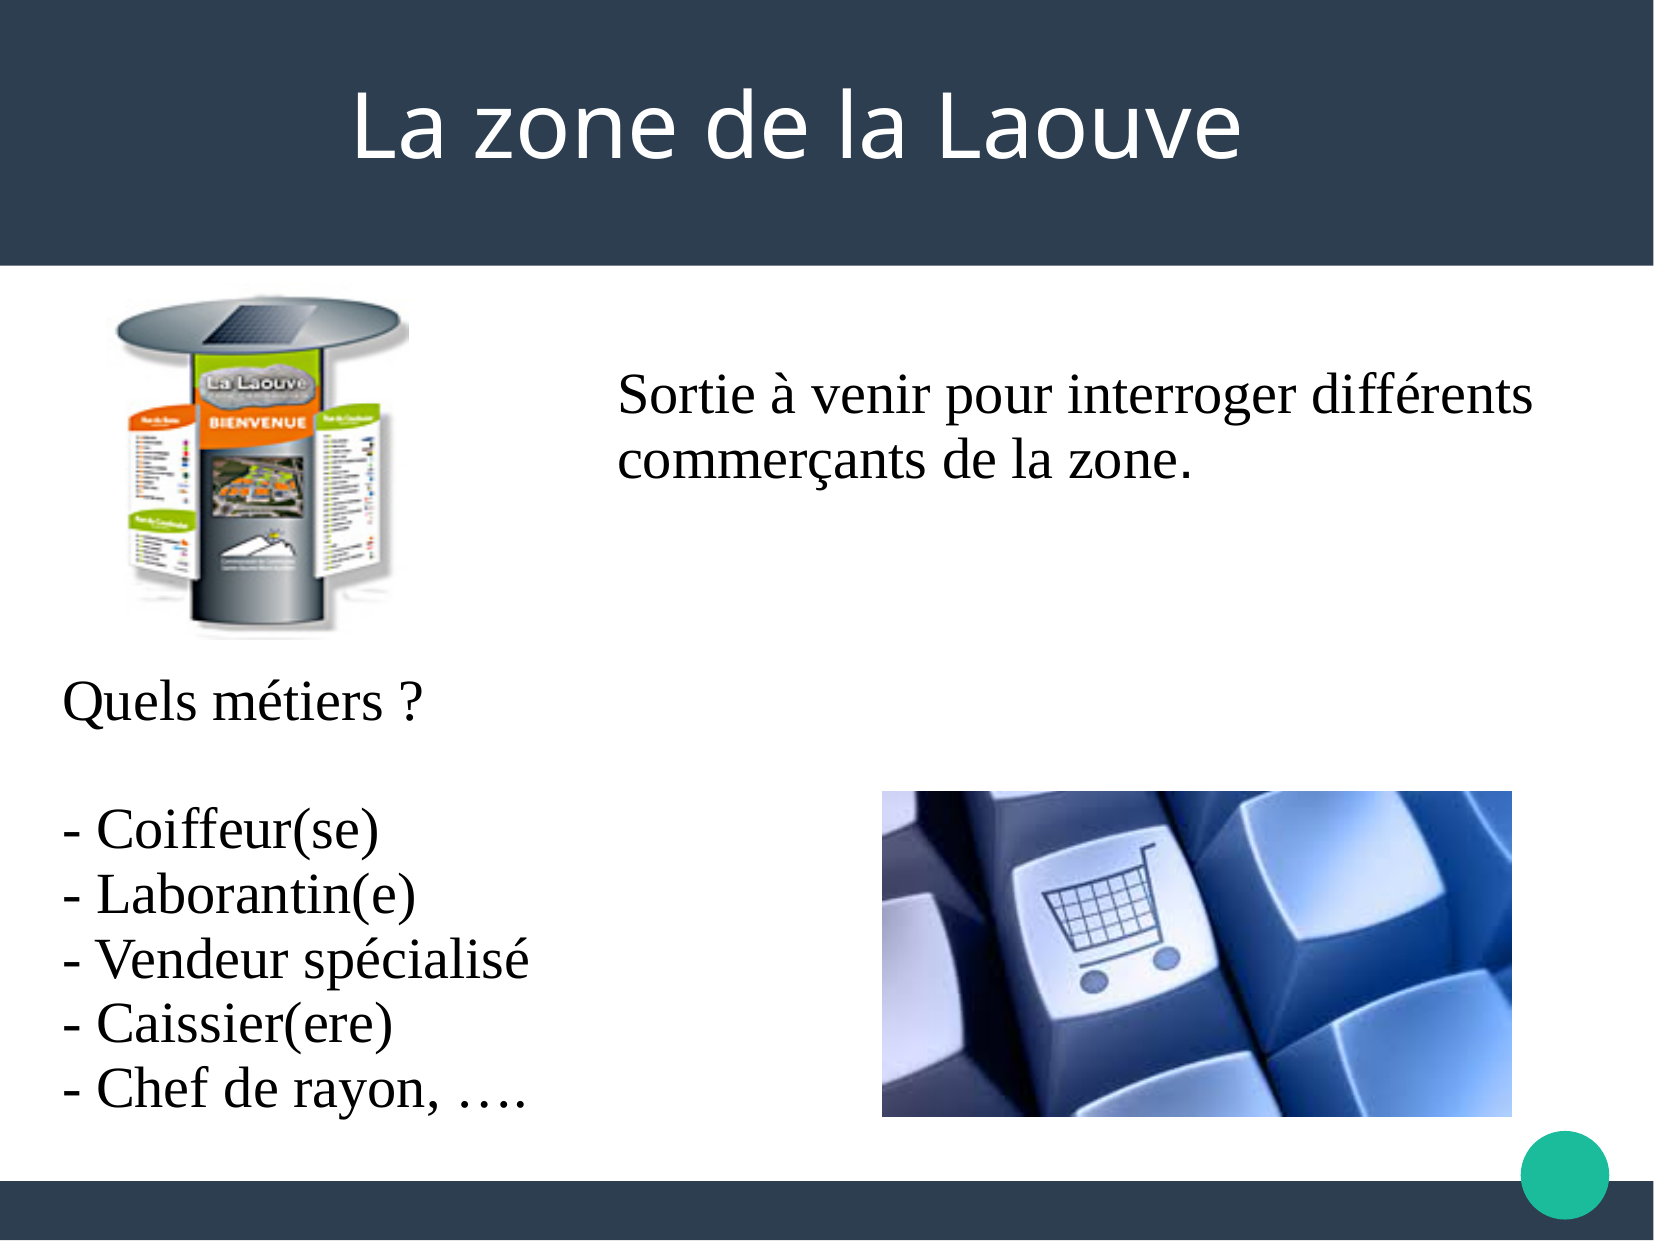

La zone de la Laouve
Sortie à venir pour interroger différents commerçants de la zone.
Quels métiers ?
- Coiffeur(se)
- Laborantin(e)
- Vendeur spécialisé
- Caissier(ere)
- Chef de rayon, ….